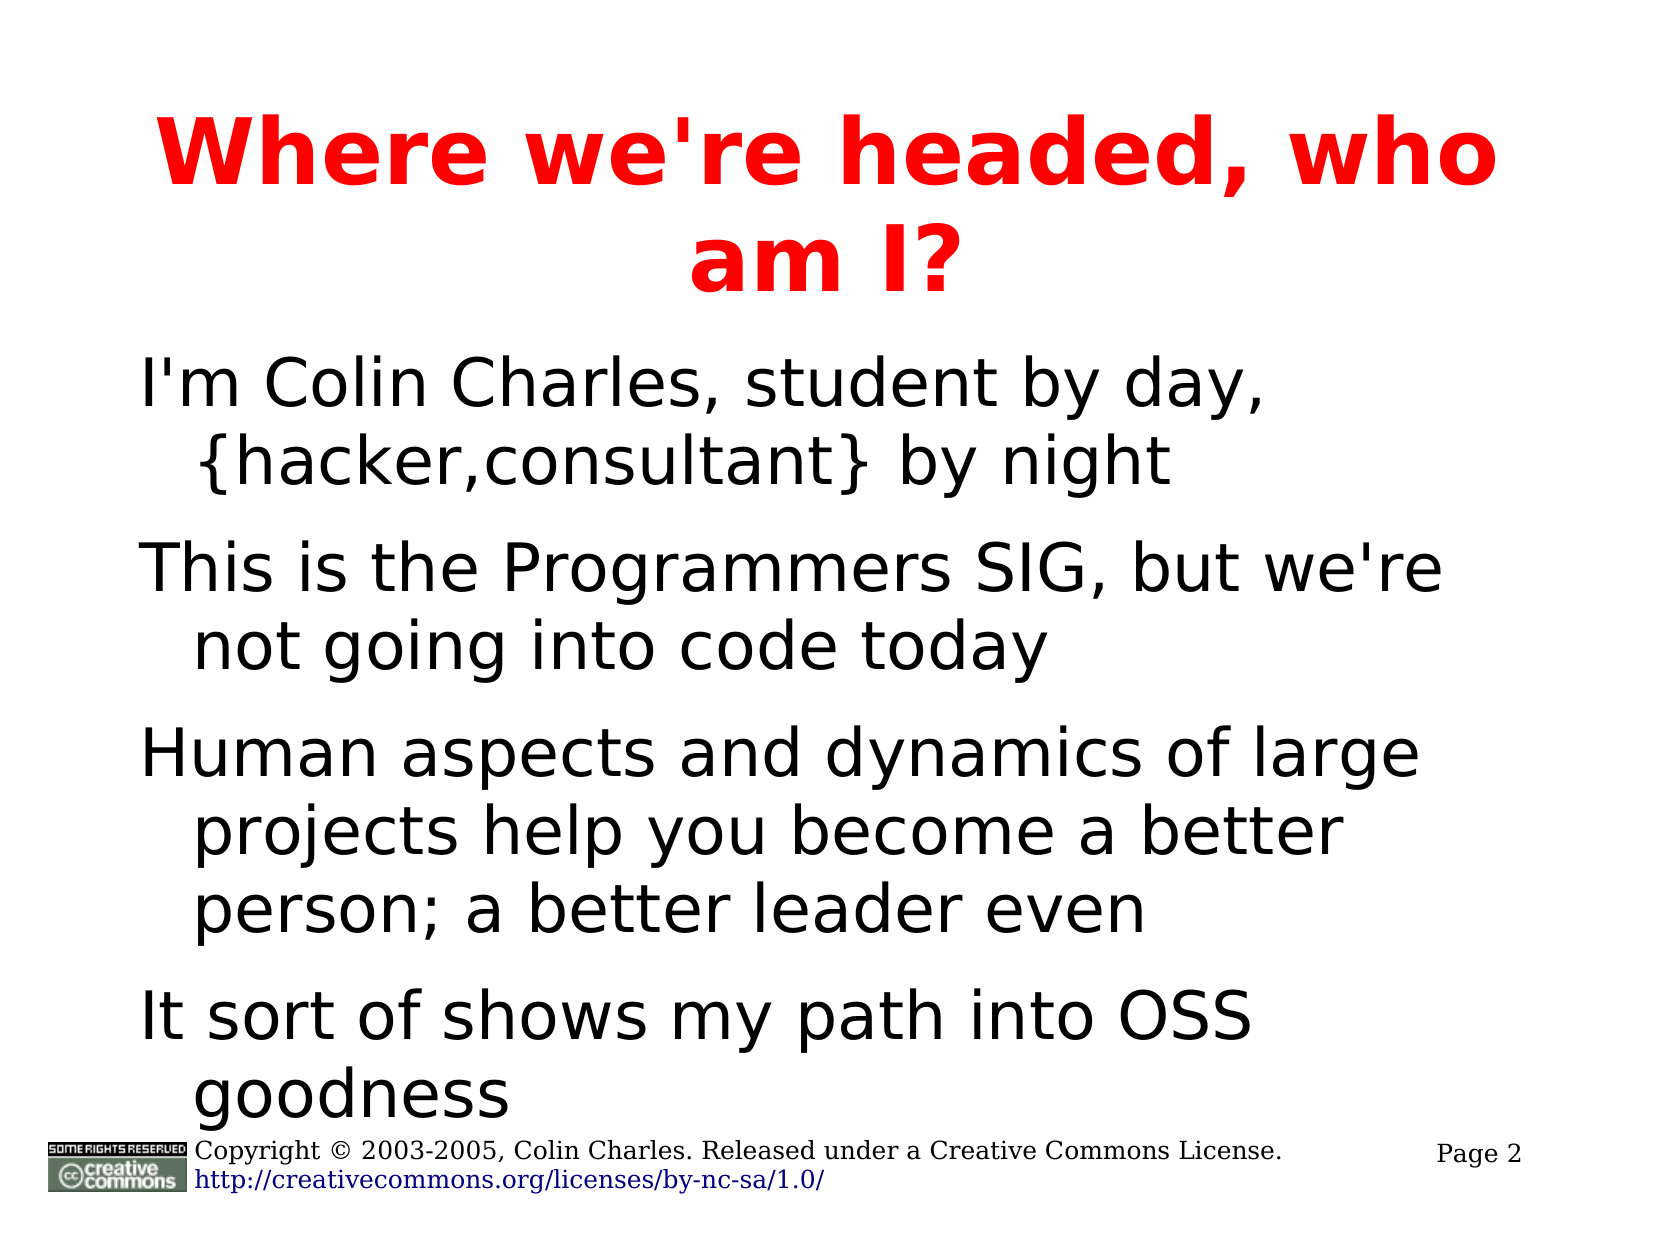

# Where we're headed, who am I?
I'm Colin Charles, student by day, {hacker,consultant} by night
This is the Programmers SIG, but we're not going into code today
Human aspects and dynamics of large projects help you become a better person; a better leader even
It sort of shows my path into OSS goodness